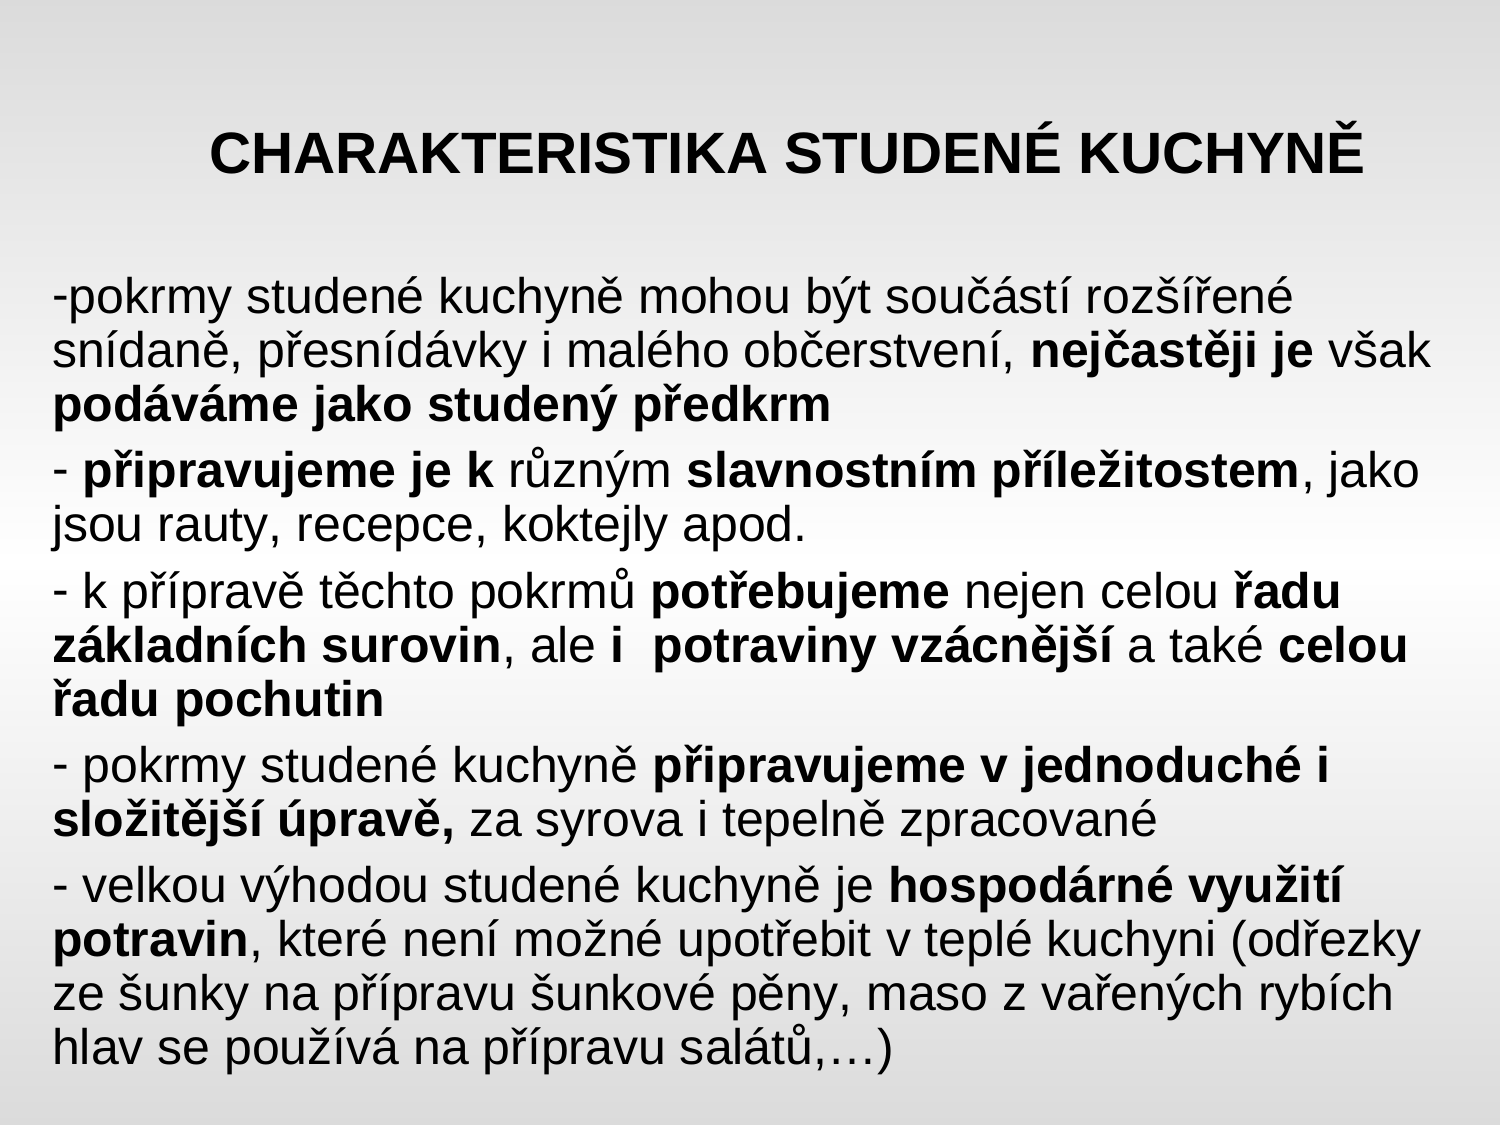

# CHARAKTERISTIKA STUDENÉ KUCHYNĚ
pokrmy studené kuchyně mohou být součástí rozšířené snídaně, přesnídávky i malého občerstvení, nejčastěji je však podáváme jako studený předkrm
 připravujeme je k různým slavnostním příležitostem, jako jsou rauty, recepce, koktejly apod.
 k přípravě těchto pokrmů potřebujeme nejen celou řadu základních surovin, ale i potraviny vzácnější a také celou řadu pochutin
 pokrmy studené kuchyně připravujeme v jednoduché i složitější úpravě, za syrova i tepelně zpracované
 velkou výhodou studené kuchyně je hospodárné využití potravin, které není možné upotřebit v teplé kuchyni (odřezky ze šunky na přípravu šunkové pěny, maso z vařených rybích hlav se používá na přípravu salátů,…)